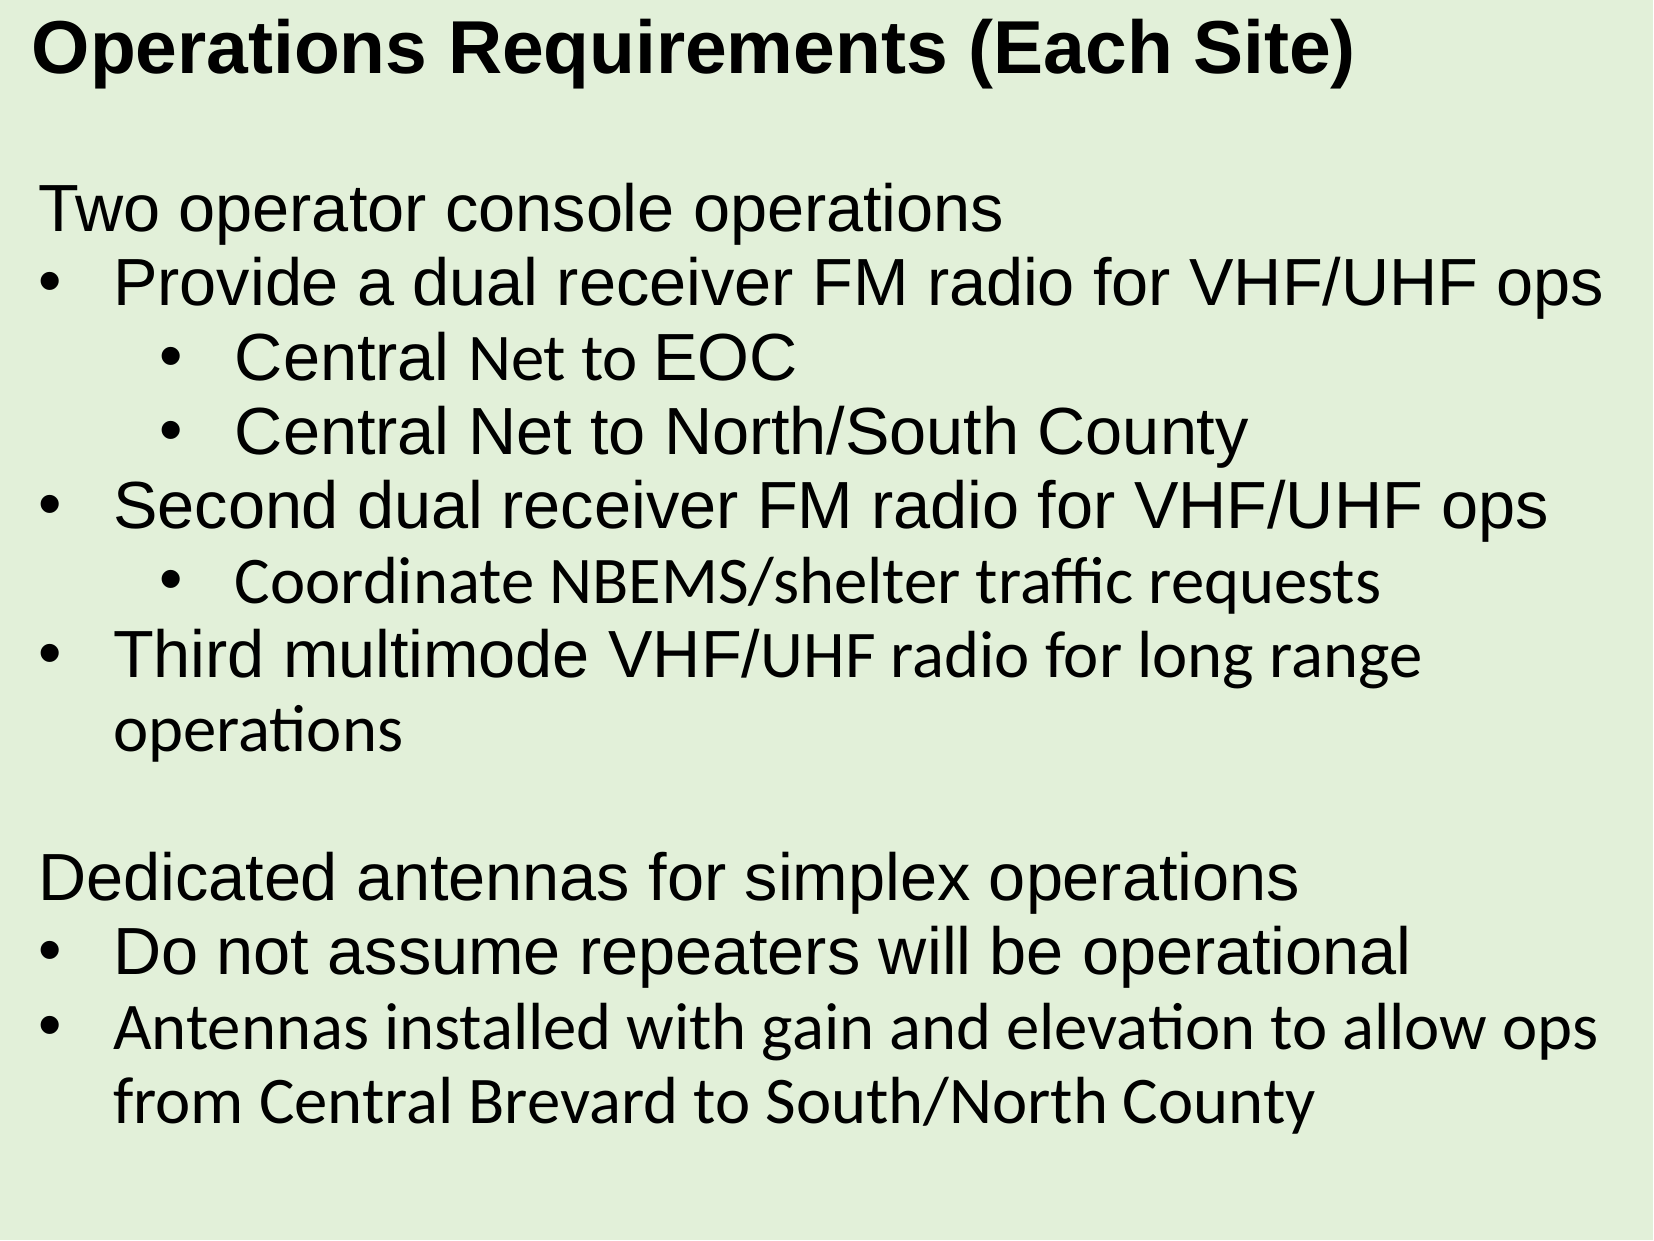

# Operations Requirements (Each Site)
Two operator console operations
Provide a dual receiver FM radio for VHF/UHF ops
Central Net to EOC
Central Net to North/South County
Second dual receiver FM radio for VHF/UHF ops
Coordinate NBEMS/shelter traffic requests
Third multimode VHF/UHF radio for long range operations
Dedicated antennas for simplex operations
Do not assume repeaters will be operational
Antennas installed with gain and elevation to allow ops from Central Brevard to South/North County